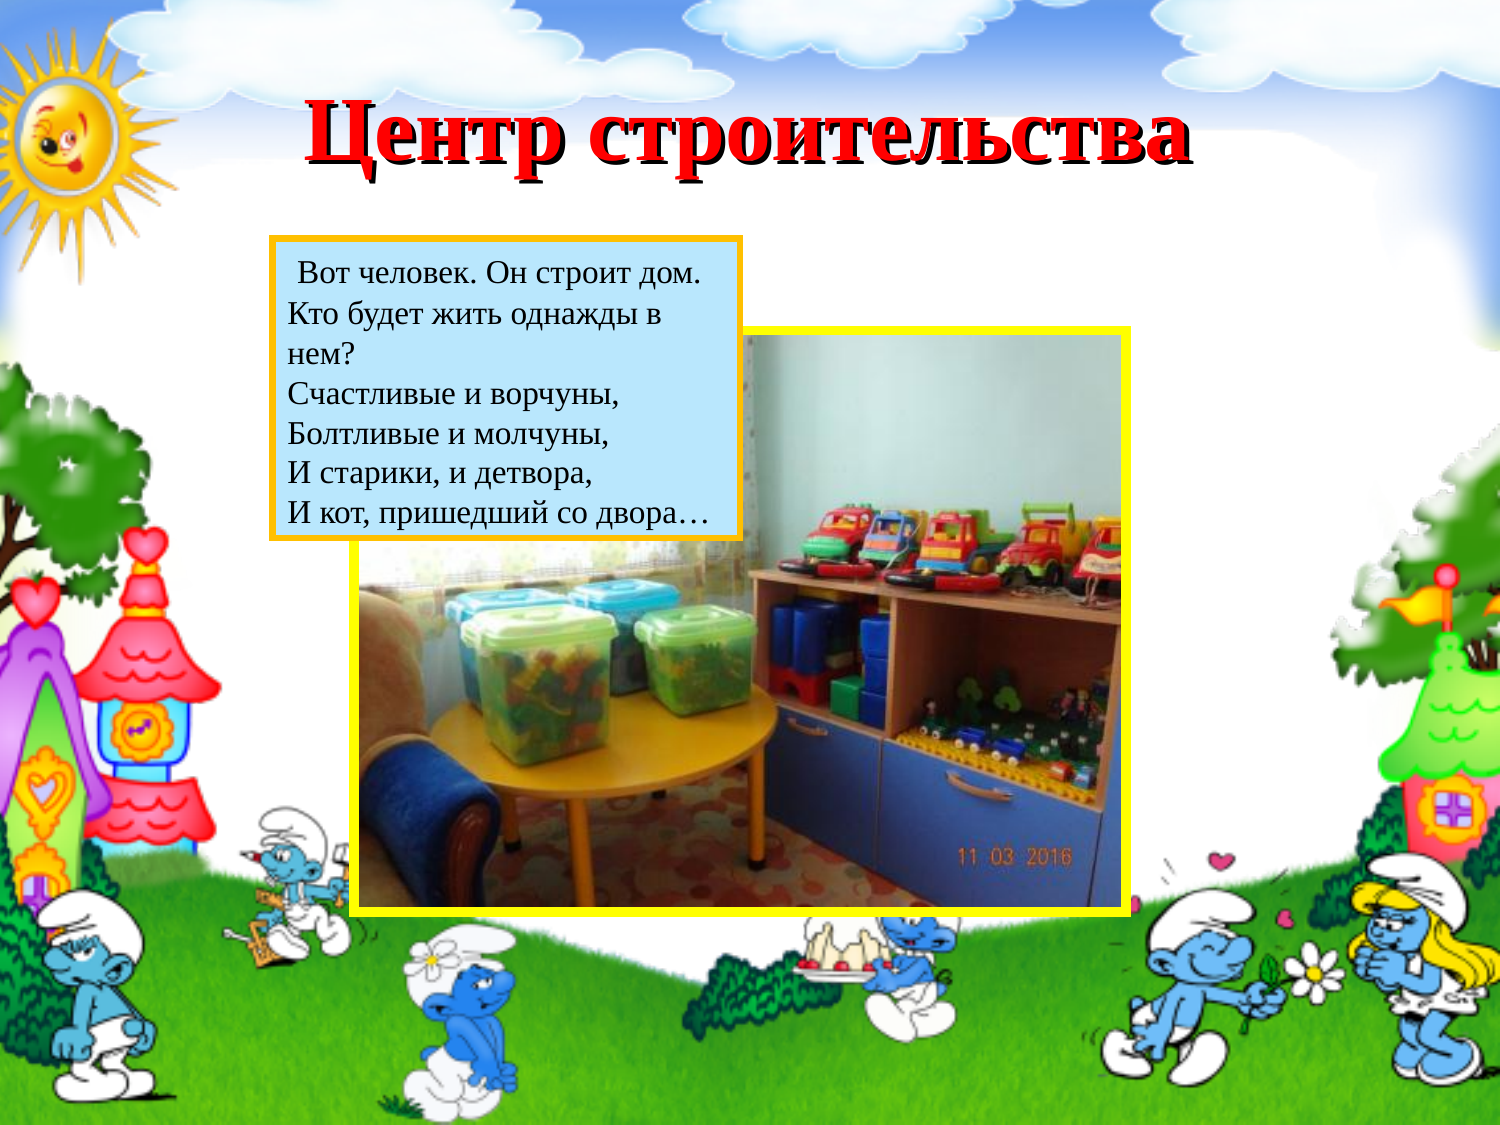

# Центр строительства
 Вот человек. Он строит дом.
Кто будет жить однажды в нем?
Счастливые и ворчуны,
Болтливые и молчуны,
И старики, и детвора,
И кот, пришедший со двора…